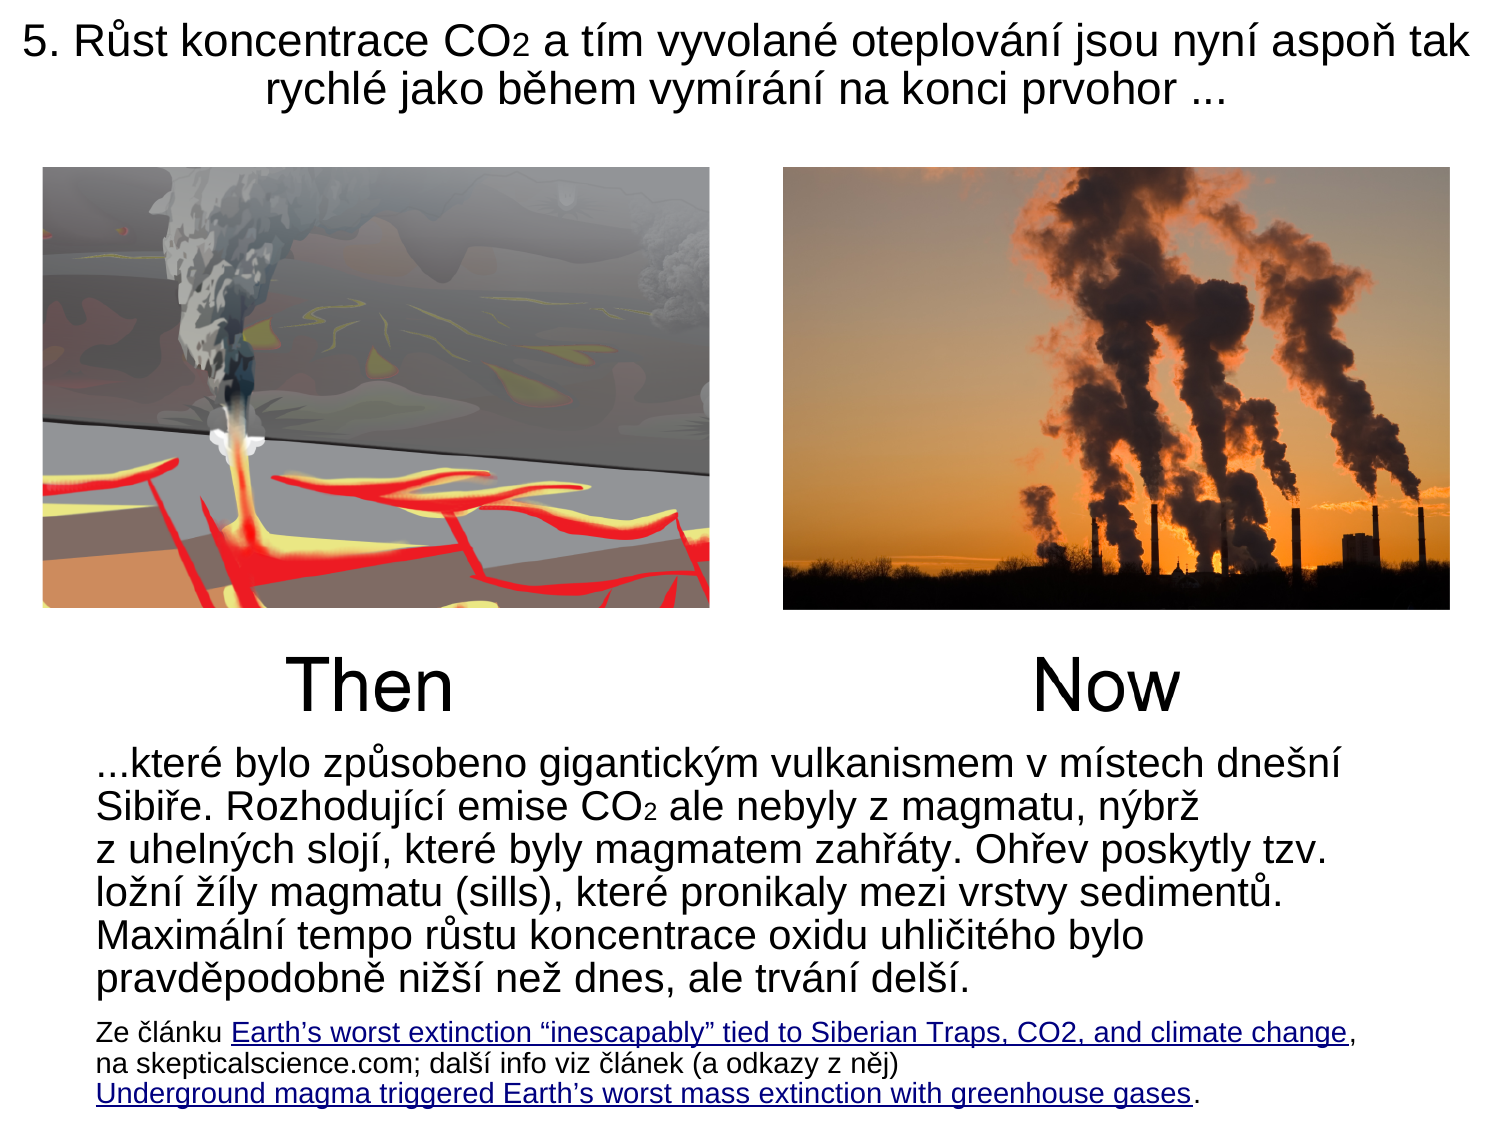

# 5. Růst koncentrace CO2 a tím vyvolané oteplování jsou nyní aspoň tak rychlé jako během vymírání na konci prvohor ...
...které bylo způsobeno gigantickým vulkanismem v místech dnešní Sibiře. Rozhodující emise CO2 ale nebyly z magmatu, nýbrž z uhelných slojí, které byly magmatem zahřáty. Ohřev poskytly tzv. ložní žíly magmatu (sills), které pronikaly mezi vrstvy sedimentů. Maximální tempo růstu koncentrace oxidu uhličitého bylo pravděpodobně nižší než dnes, ale trvání delší.
Ze článku Earth’s worst extinction “inescapably” tied to Siberian Traps, CO2, and climate change, na skepticalscience.com; další info viz článek (a odkazy z něj)
Underground magma triggered Earth’s worst mass extinction with greenhouse gases.